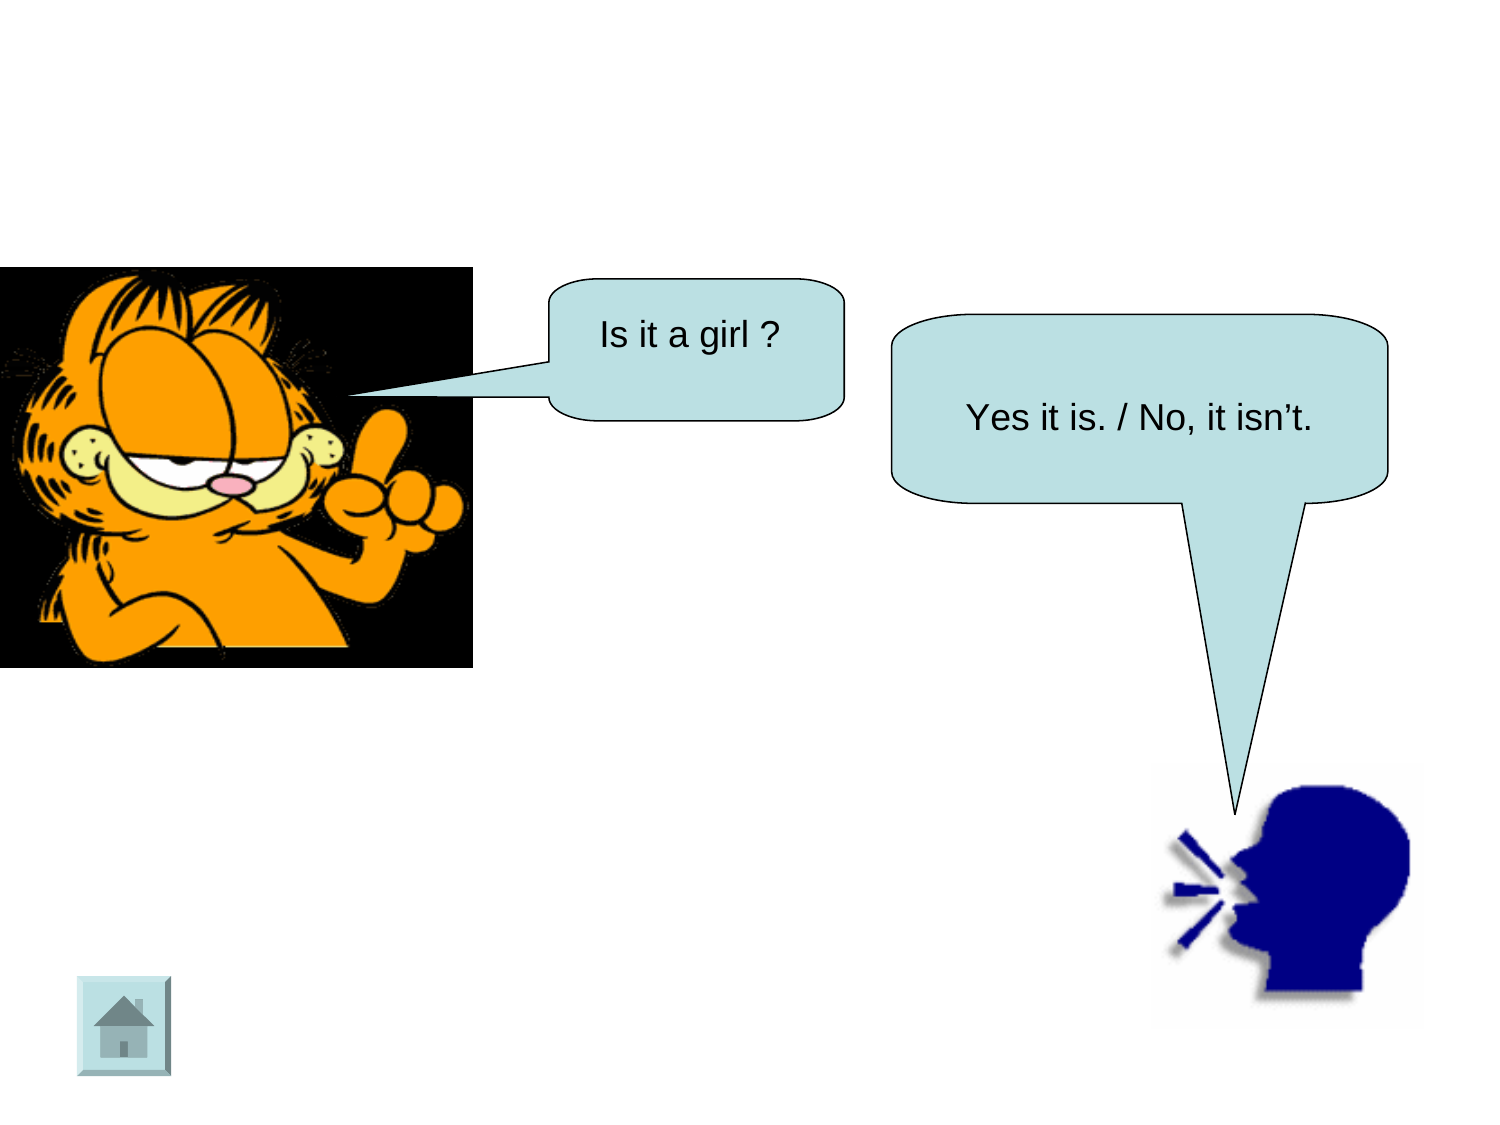

Is it a girl ?
Yes it is. / No, it isn’t.